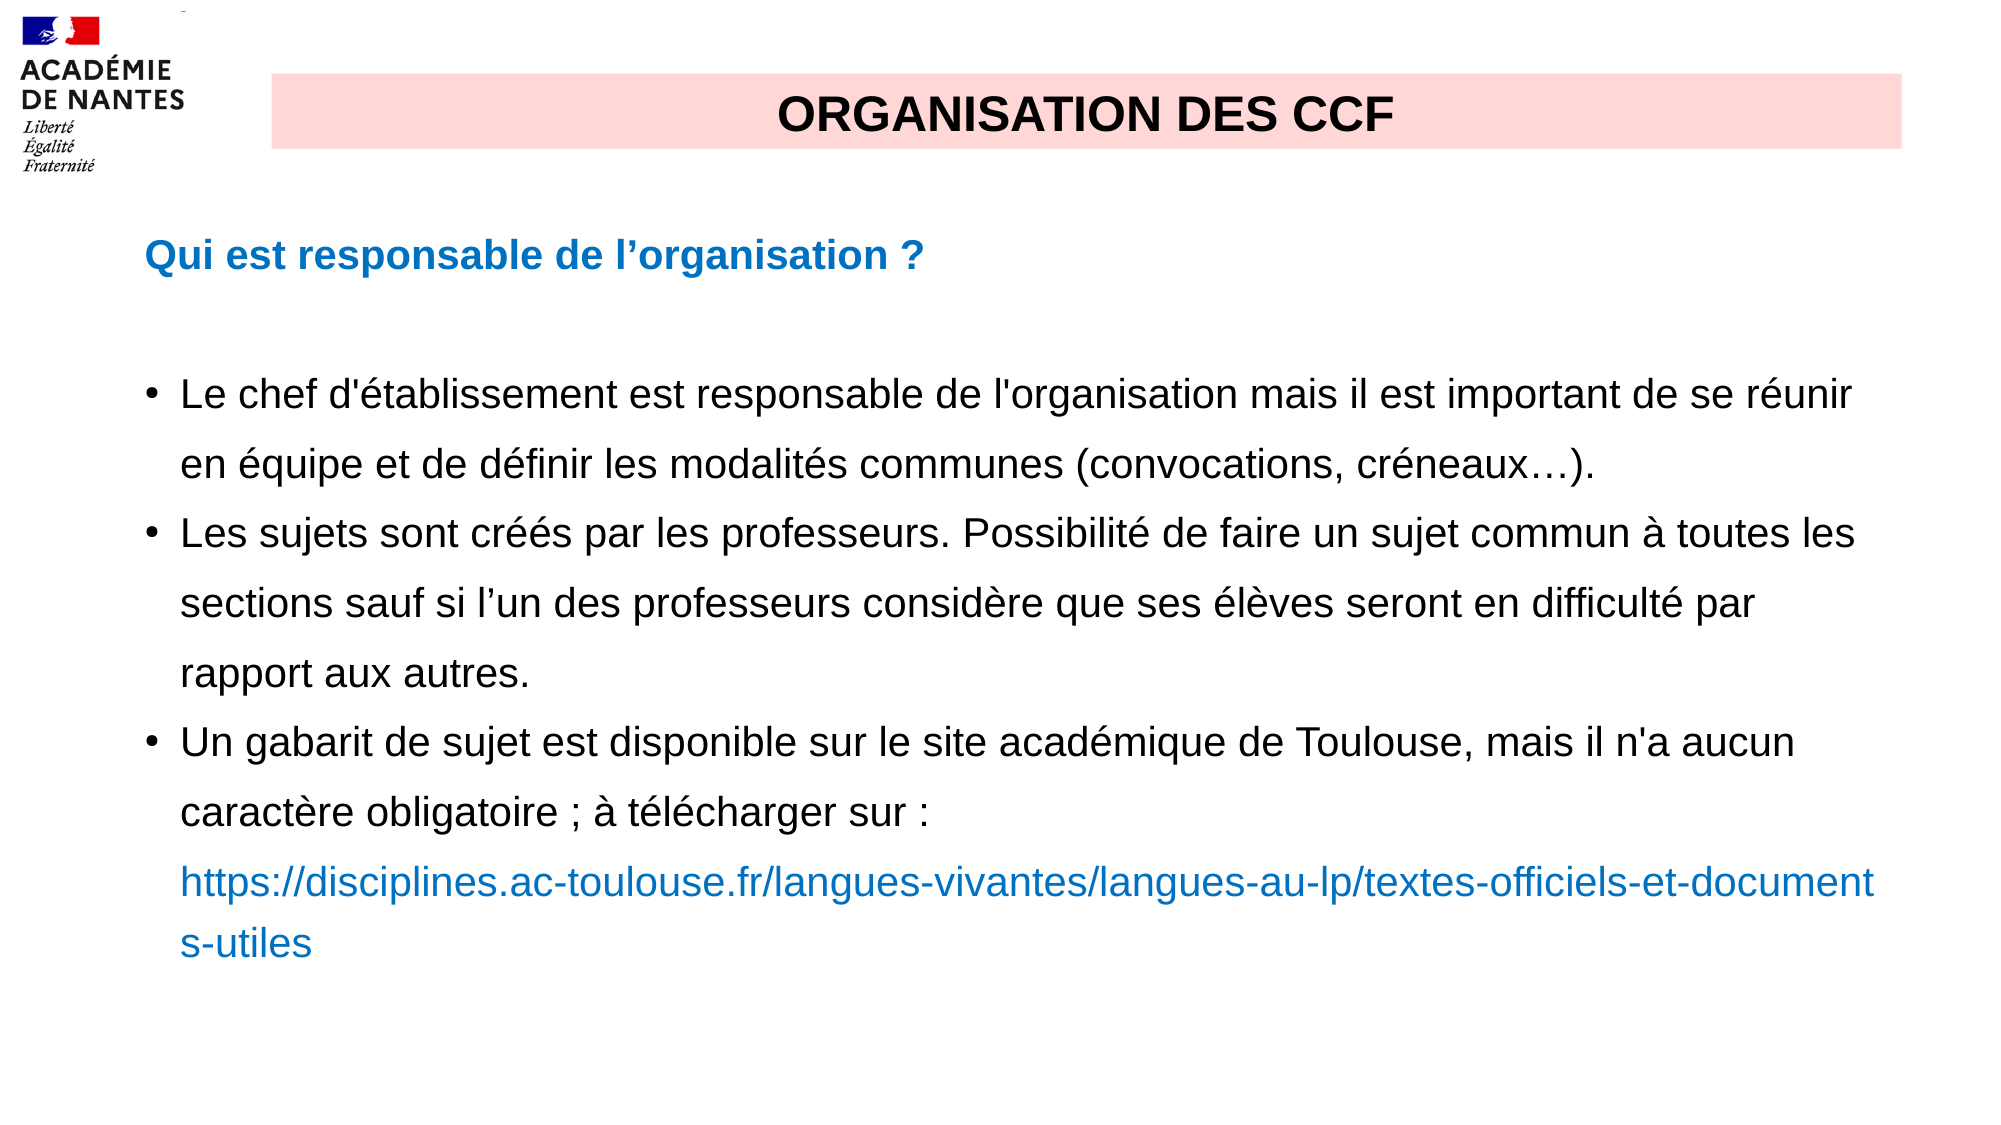

ORGANISATION DES CCF
Qui est responsable de l’organisation ?
Le chef d'établissement est responsable de l'organisation mais il est important de se réunir en équipe et de définir les modalités communes (convocations, créneaux…).
Les sujets sont créés par les professeurs. Possibilité de faire un sujet commun à toutes les sections sauf si l’un des professeurs considère que ses élèves seront en difficulté par rapport aux autres.
Un gabarit de sujet est disponible sur le site académique de Toulouse, mais il n'a aucun caractère obligatoire ; à télécharger sur : https://disciplines.ac-toulouse.fr/langues-vivantes/langues-au-lp/textes-officiels-et-documents-utiles